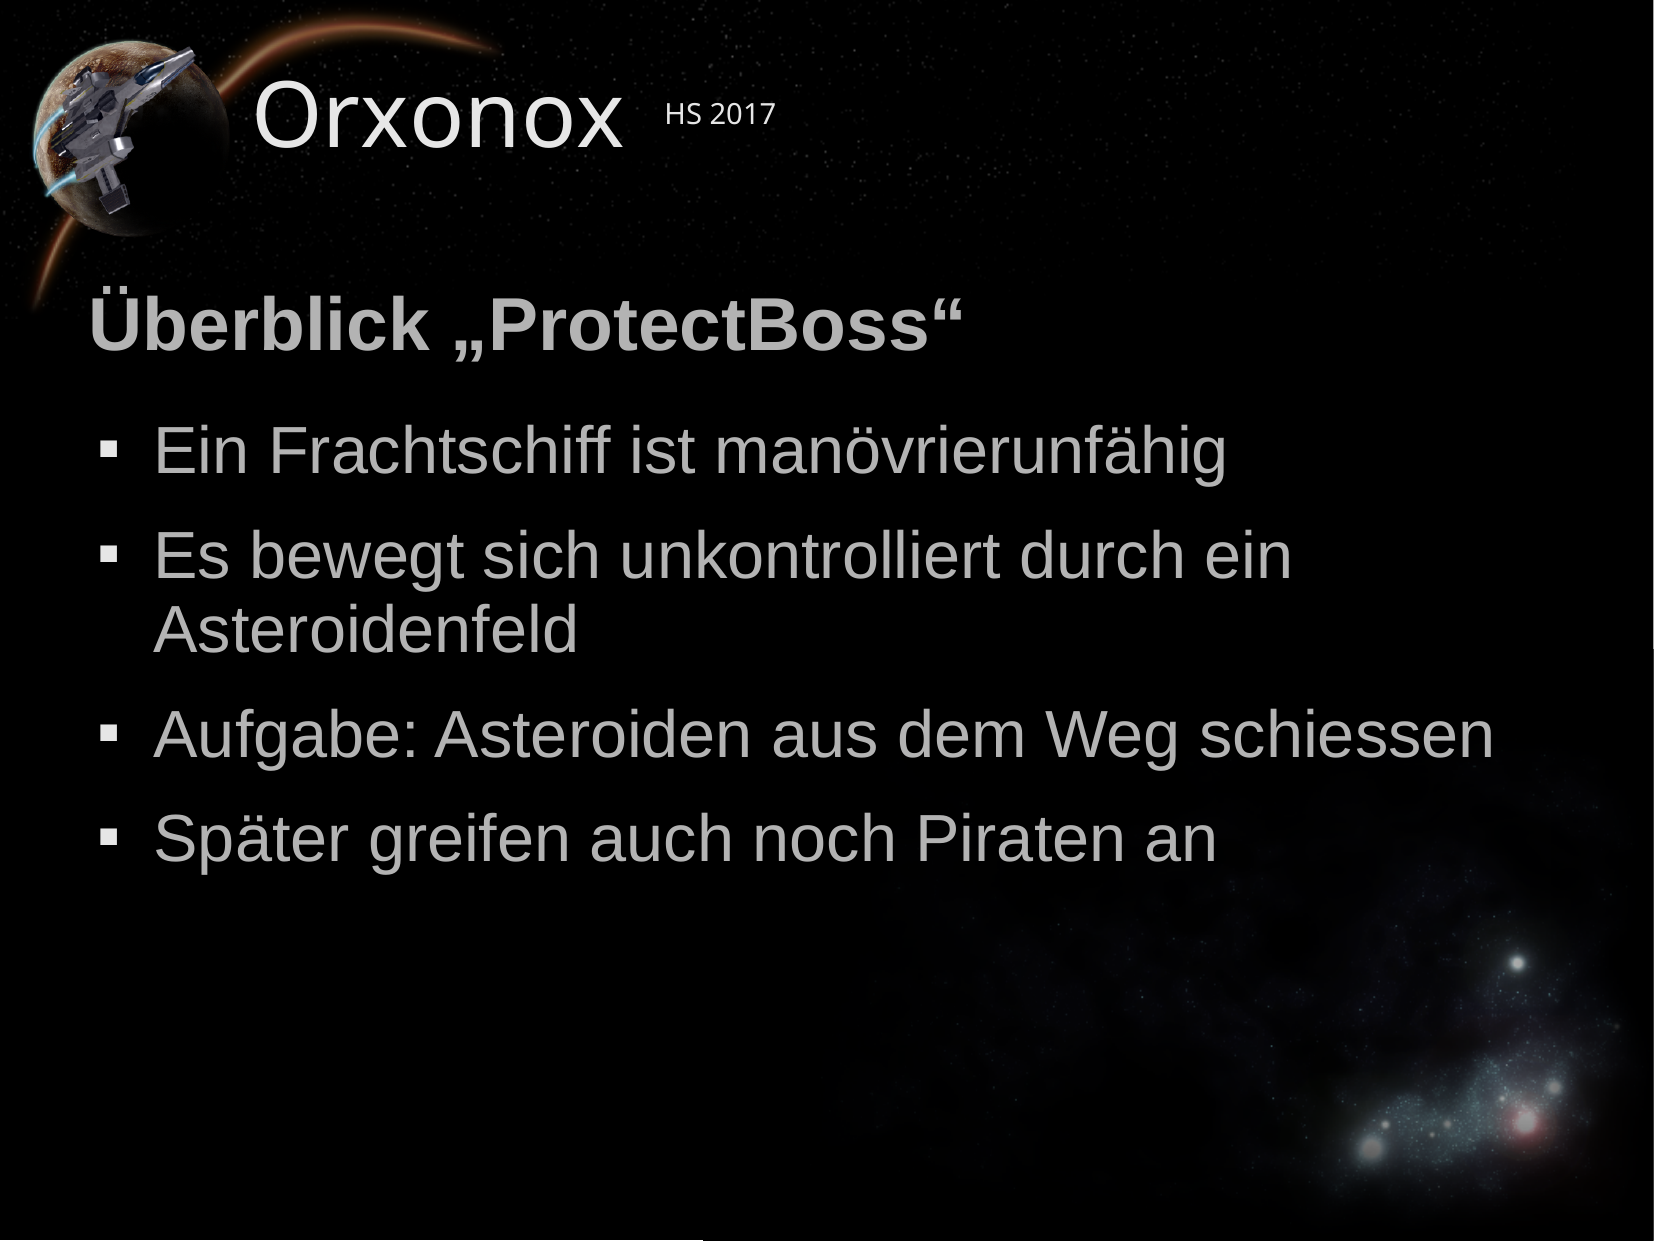

# Überblick „ProtectBoss“
Ein Frachtschiff ist manövrierunfähig
Es bewegt sich unkontrolliert durch ein Asteroidenfeld
Aufgabe: Asteroiden aus dem Weg schiessen
Später greifen auch noch Piraten an